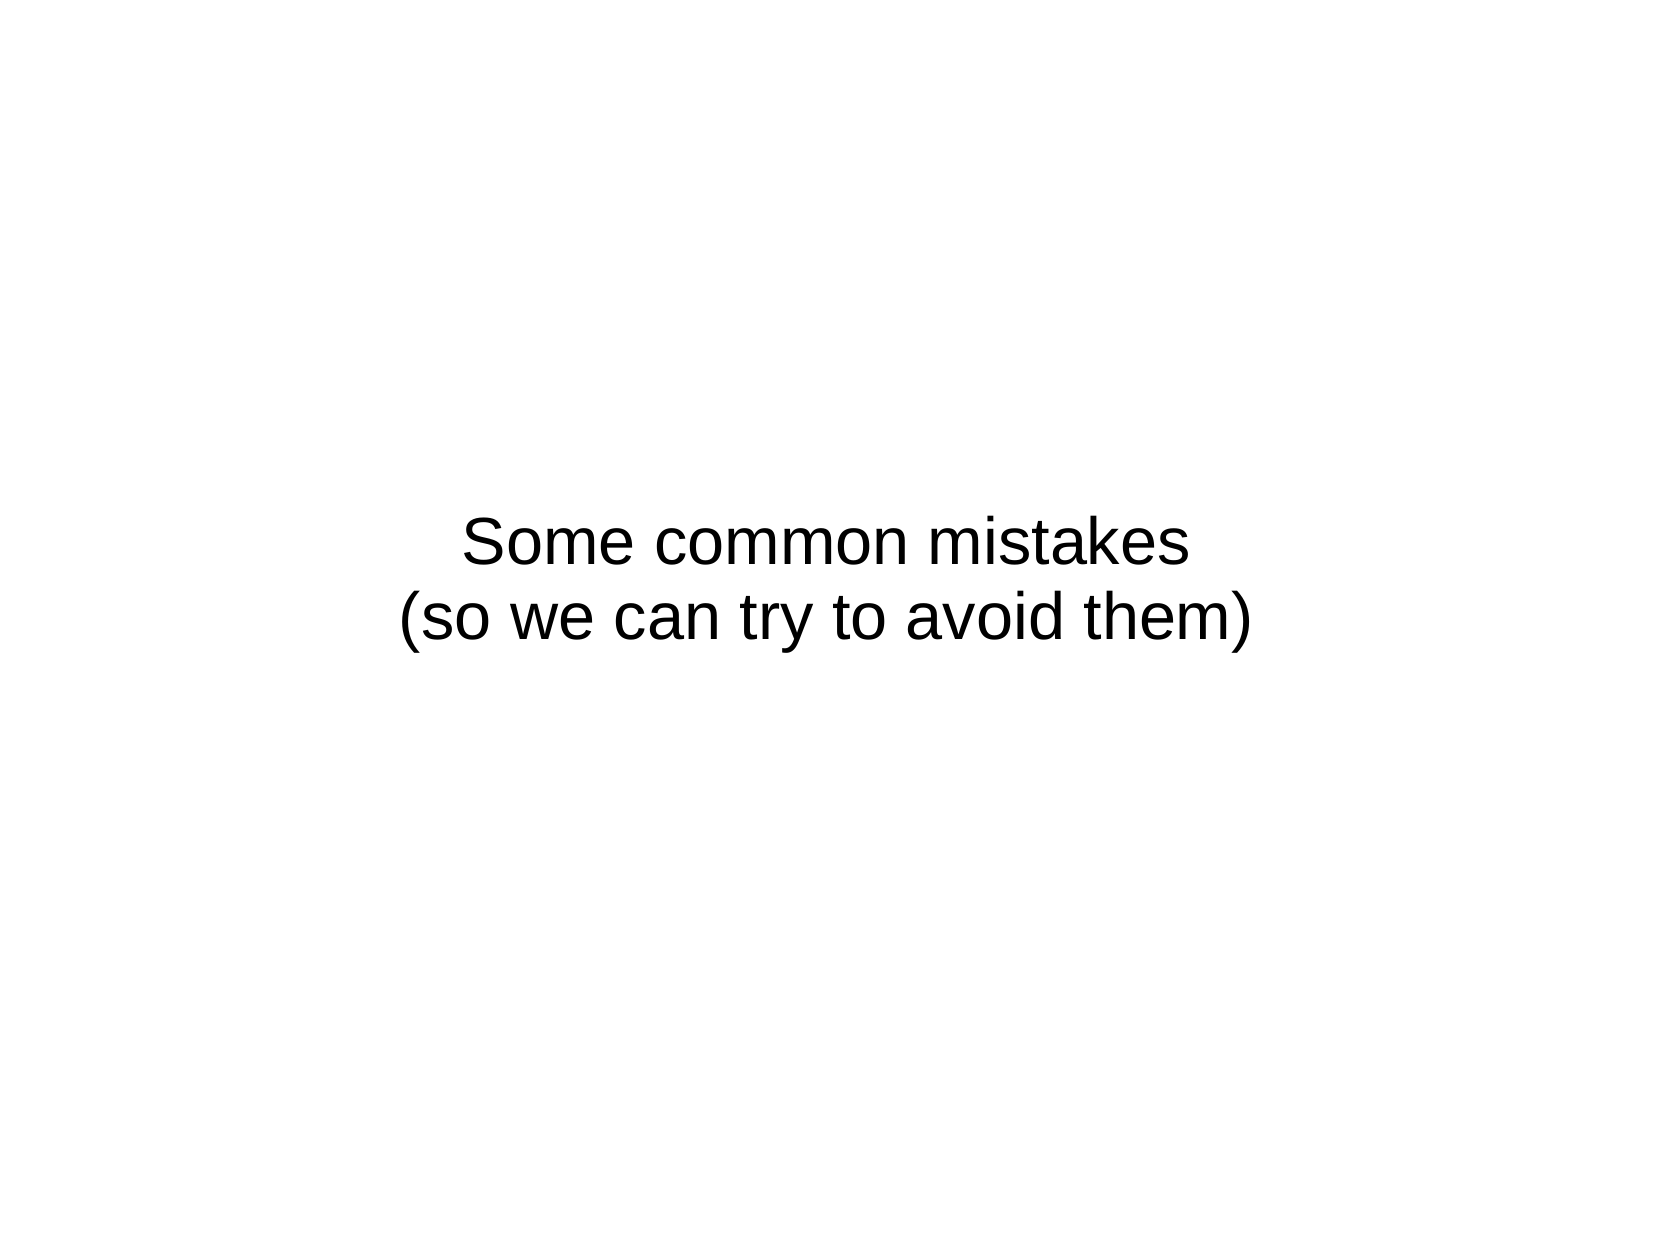

# Some common mistakes
(so we can try to avoid them)
Moreno Marzolla
9